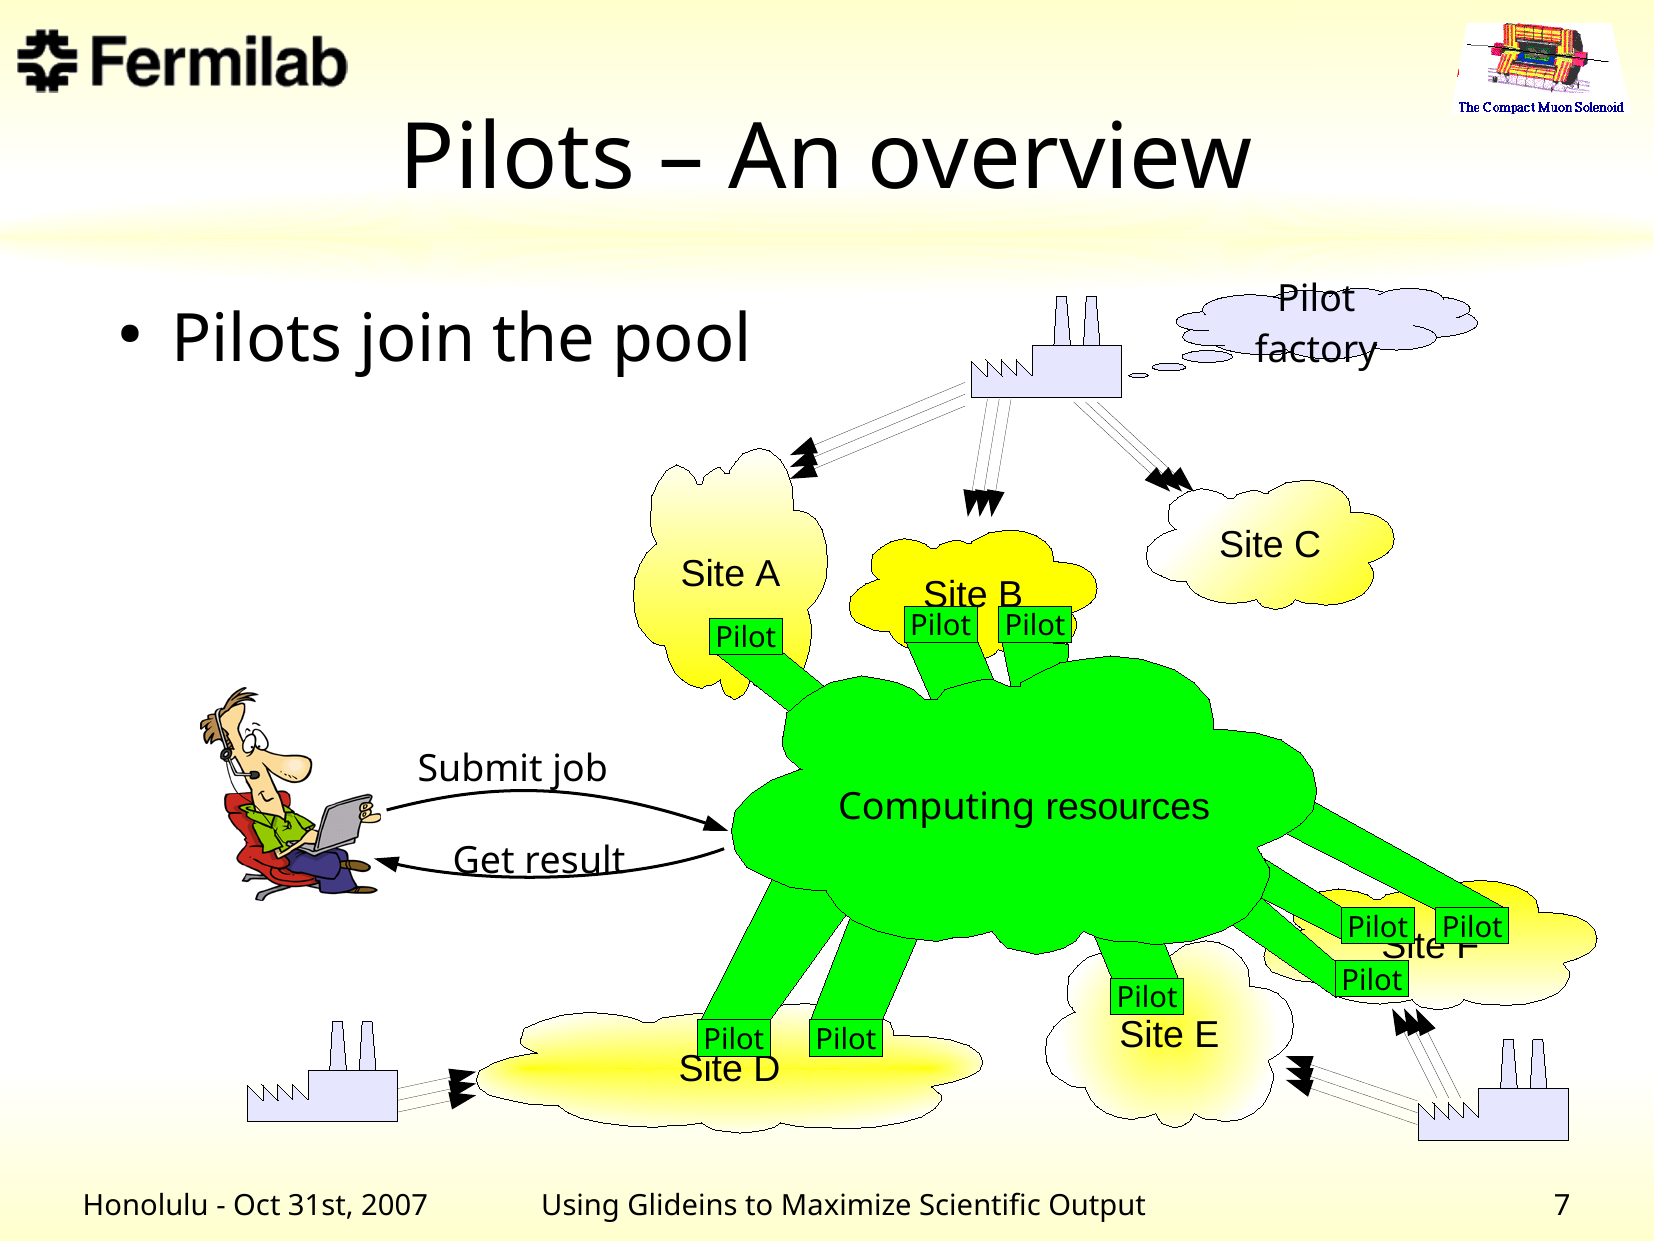

# Pilots – An overview
Pilot factory
Pilots join the pool
Site A
Site C
Site B
Pilot
Pilot
Pilot
Computing resources
Submit job
Get result
Site F
Pilot
Pilot
Site E
Pilot
Pilot
Site D
Pilot
Pilot
Using Glideins to Maximize Scientific Output
Honolulu - Oct 31st, 2007
7